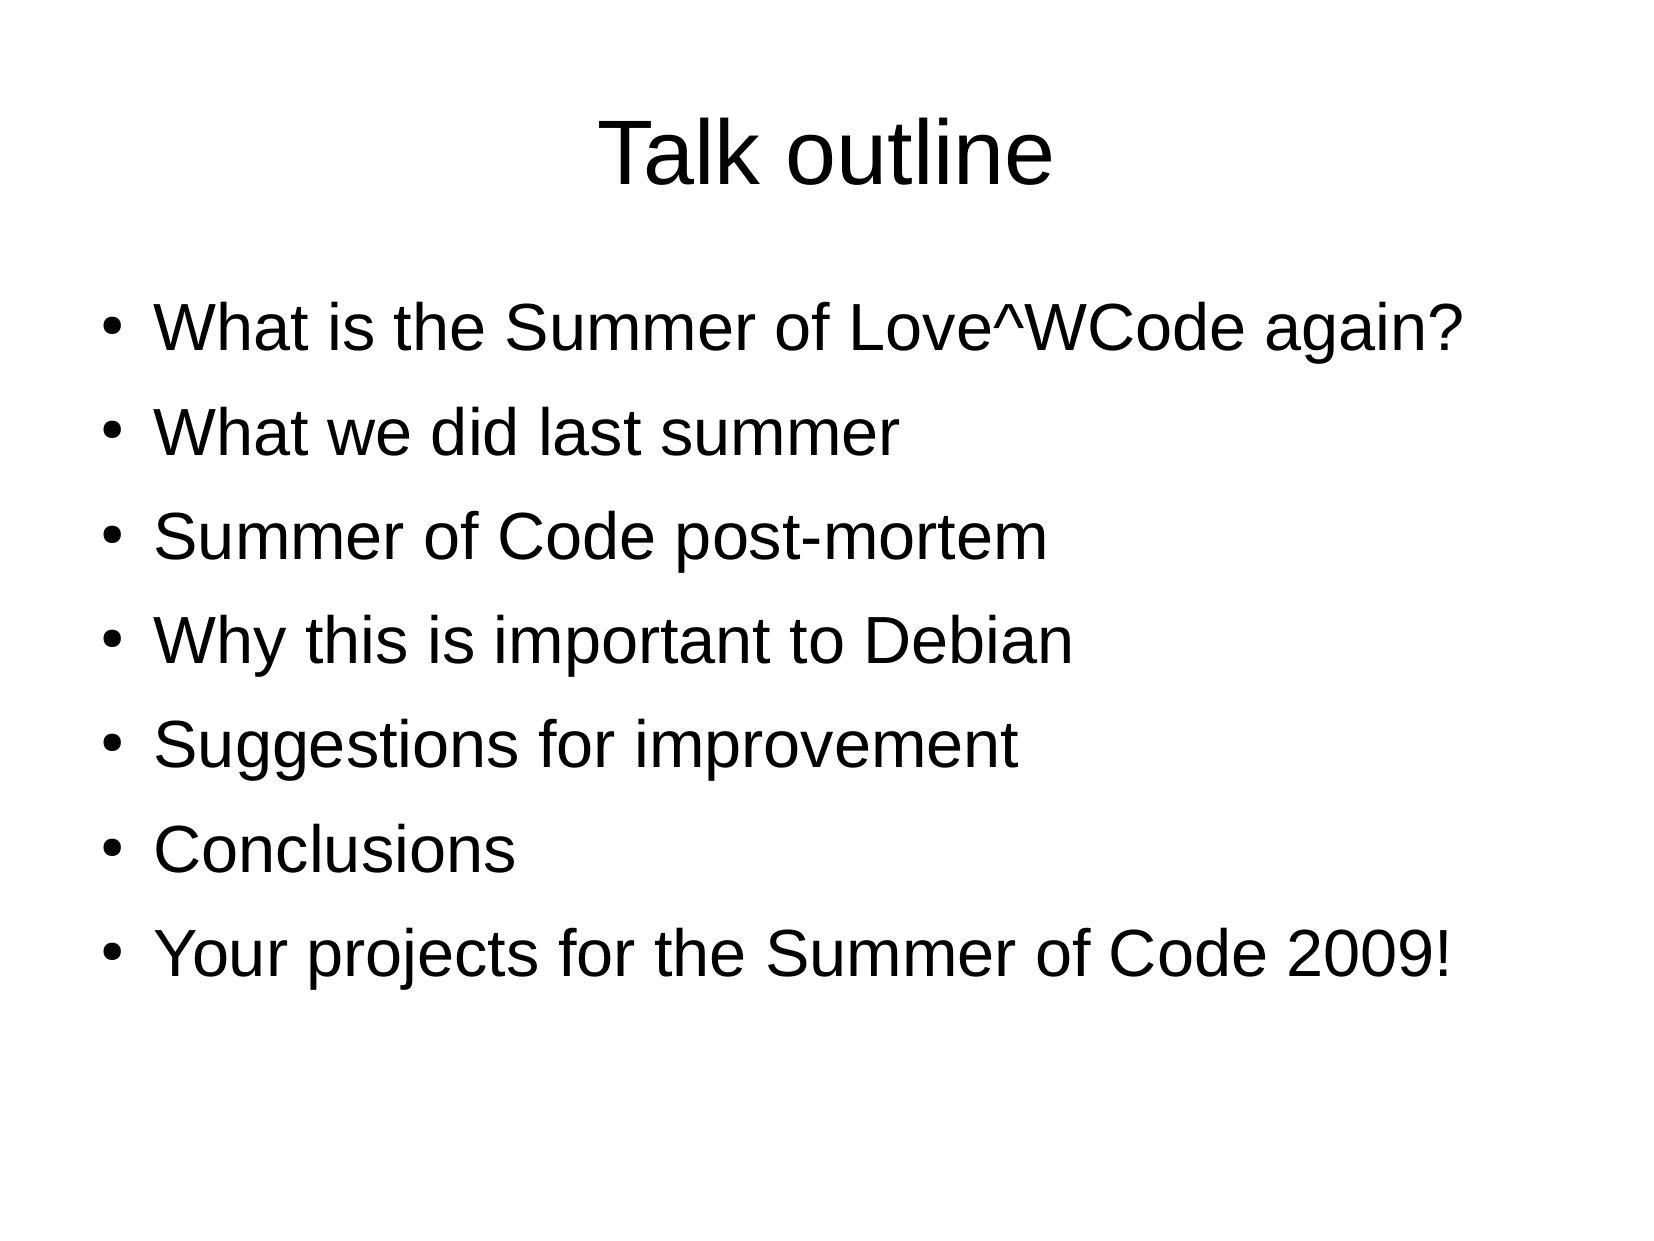

# Talk outline
What is the Summer of Love^WCode again?
What we did last summer
Summer of Code post-mortem
Why this is important to Debian
Suggestions for improvement
Conclusions
Your projects for the Summer of Code 2009!